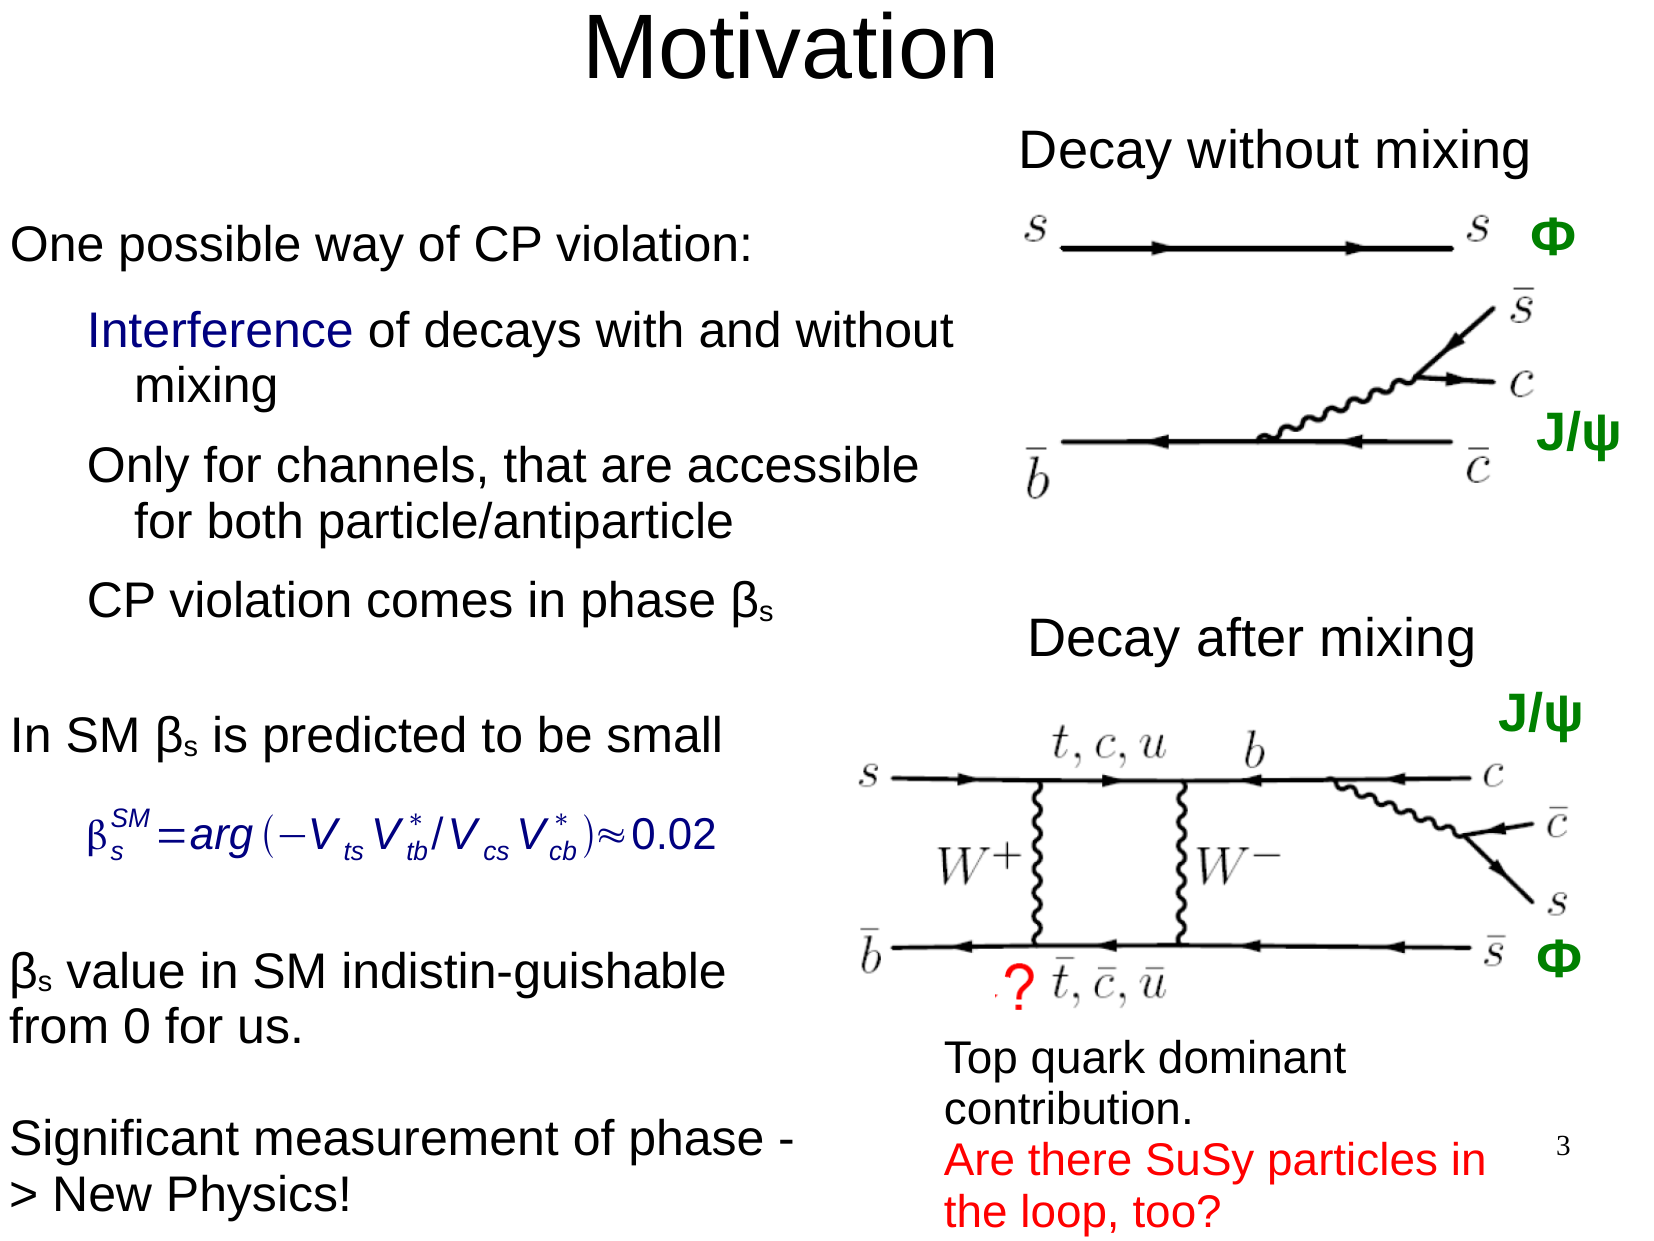

Motivation
Decay without mixing
Ф
# One possible way of CP violation:
Interference of decays with and without mixing
Only for channels, that are accessible
for both particle/antiparticle
CP violation comes in phase βs
In SM βs is predicted to be small
J/ψ
Decay after mixing
J/ψ
Ф
βs value in SM indistin-guishable from 0 for us.
Significant measurement of phase -> New Physics!
Top quark dominant contribution.
Are there SuSy particles in the loop, too?
3